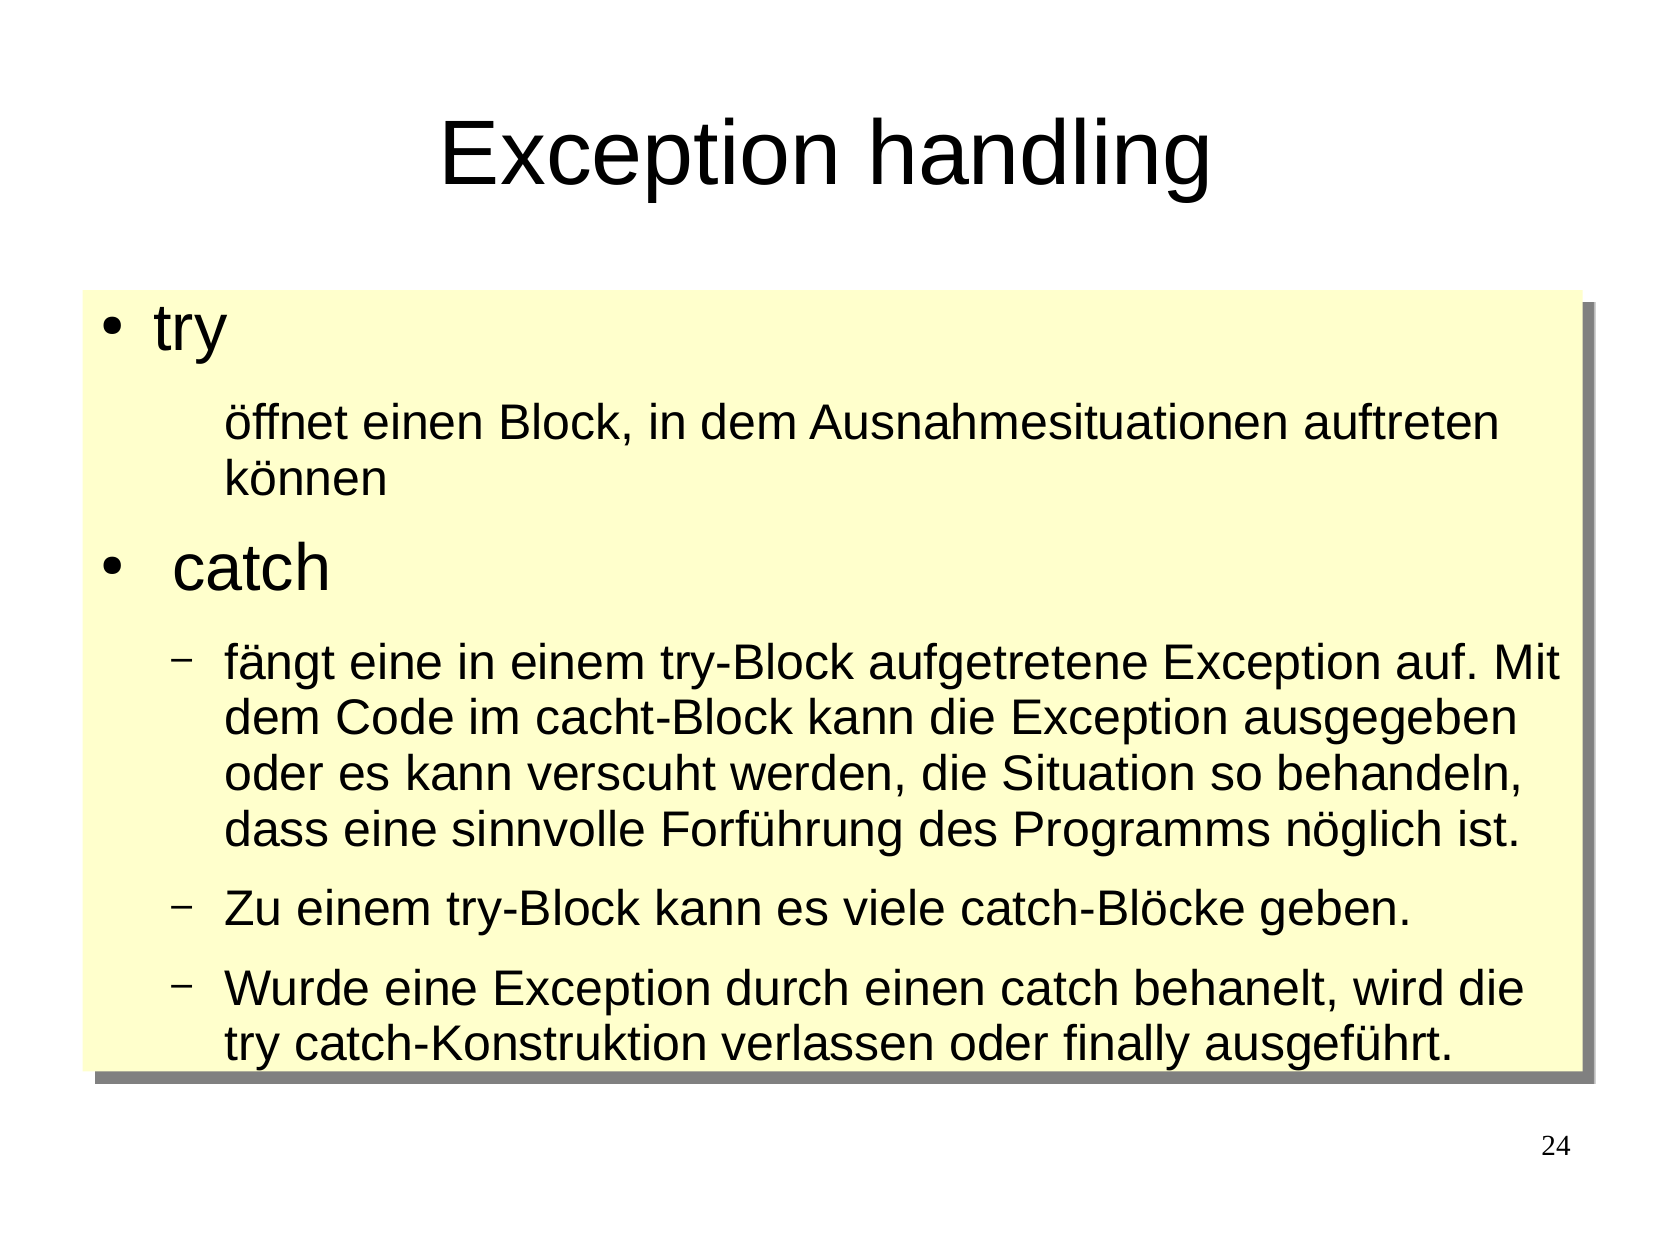

# Exception handling
try
öffnet einen Block, in dem Ausnahmesituationen auftreten können
 catch
fängt eine in einem try-Block aufgetretene Exception auf. Mit dem Code im cacht-Block kann die Exception ausgegeben oder es kann verscuht werden, die Situation so behandeln, dass eine sinnvolle Forführung des Programms nöglich ist.
Zu einem try-Block kann es viele catch-Blöcke geben.
Wurde eine Exception durch einen catch behanelt, wird die try catch-Konstruktion verlassen oder finally ausgeführt.
24